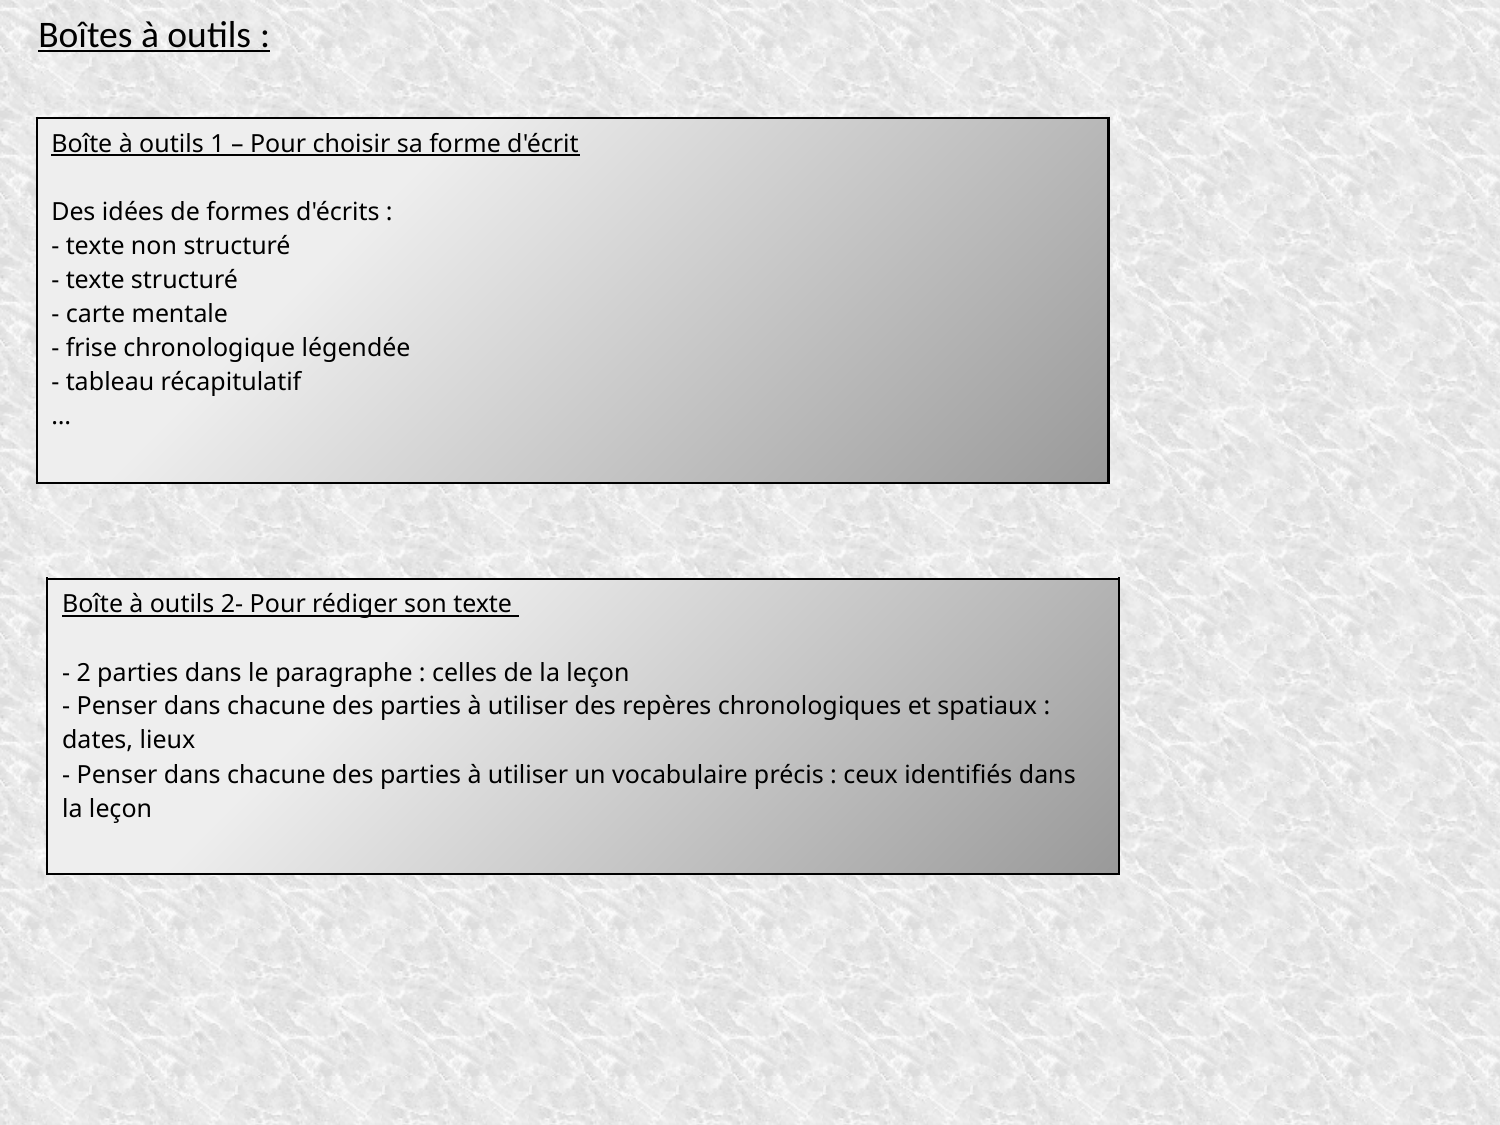

Boîtes à outils :
| Boîte à outils 1 – Pour choisir sa forme d'écrit Des idées de formes d'écrits : - texte non structuré - texte structuré - carte mentale - frise chronologique légendée - tableau récapitulatif … |
| --- |
| Boîte à outils 2- Pour rédiger son texte - 2 parties dans le paragraphe : celles de la leçon - Penser dans chacune des parties à utiliser des repères chronologiques et spatiaux : dates, lieux - Penser dans chacune des parties à utiliser un vocabulaire précis : ceux identifiés dans la leçon |
| --- |